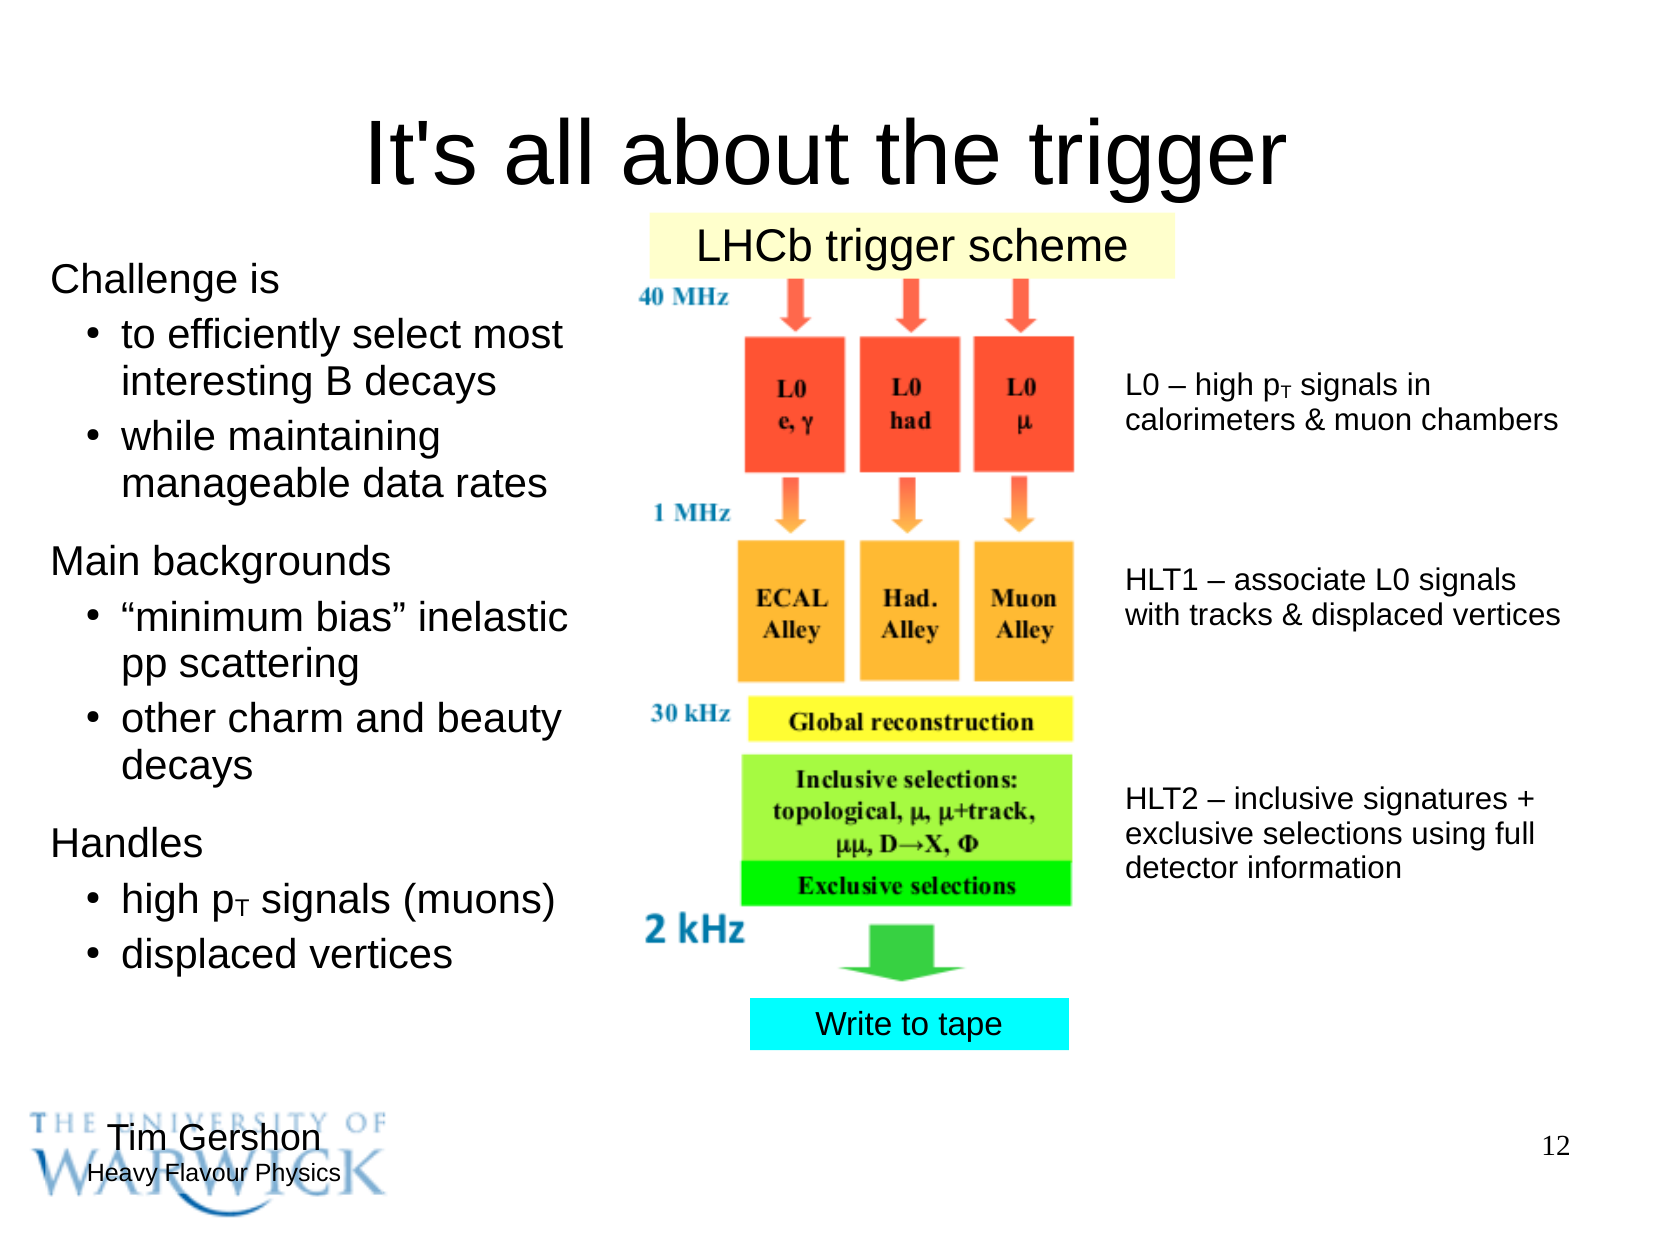

# It's all about the trigger
LHCb trigger scheme
Challenge is
to efficiently select most interesting B decays
while maintaining manageable data rates
Main backgrounds
“minimum bias” inelastic pp scattering
other charm and beauty decays
Handles
high pT signals (muons)
displaced vertices
L0 – high pT signals in calorimeters & muon chambers
HLT1 – associate L0 signals with tracks & displaced vertices
HLT2 – inclusive signatures + exclusive selections using full detector information
Write to tape
Tim Gershon
Heavy Flavour Physics
12